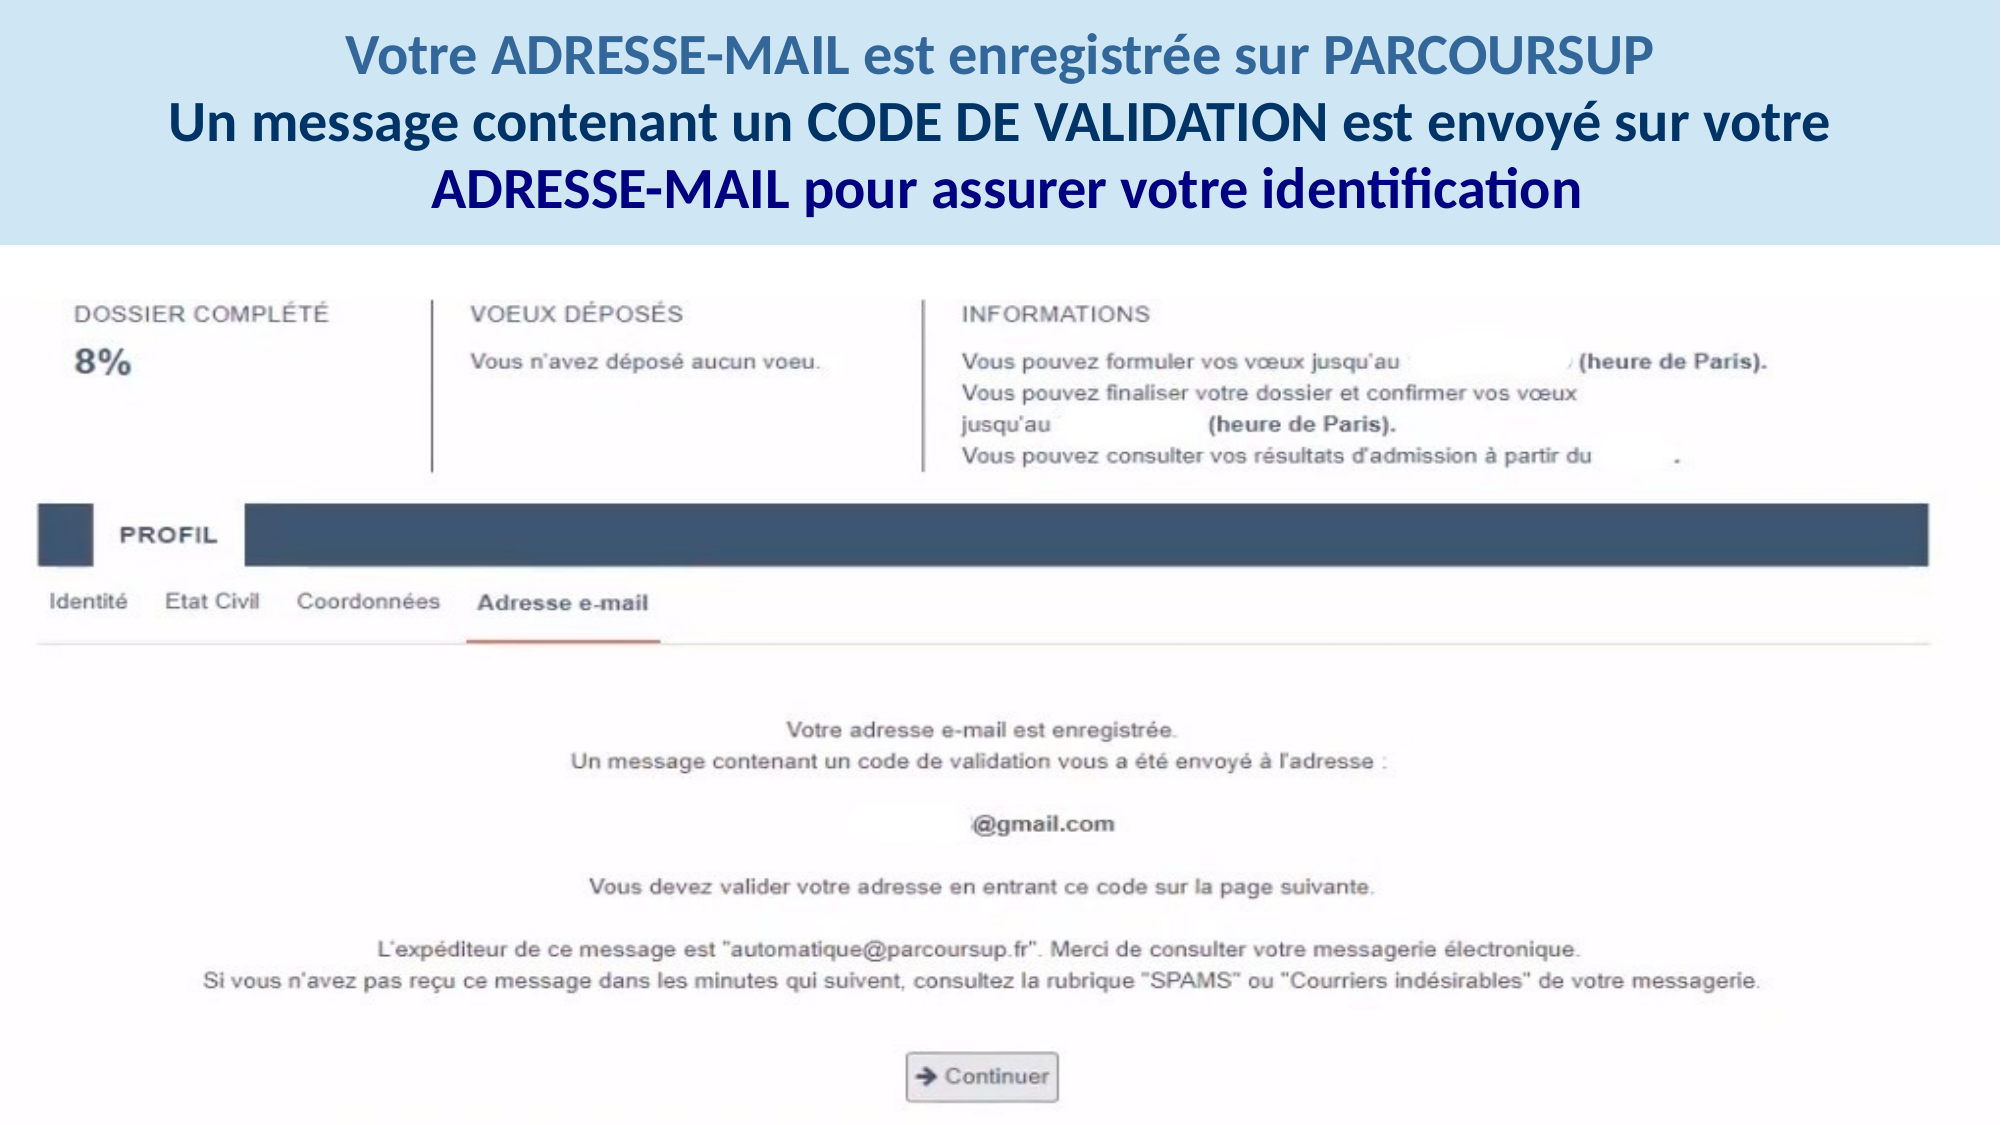

# Votre ADRESSE-MAIL est enregistrée sur PARCOURSUP Un message contenant un CODE DE VALIDATION est envoyé sur votre ADRESSE-MAIL pour assurer votre identification